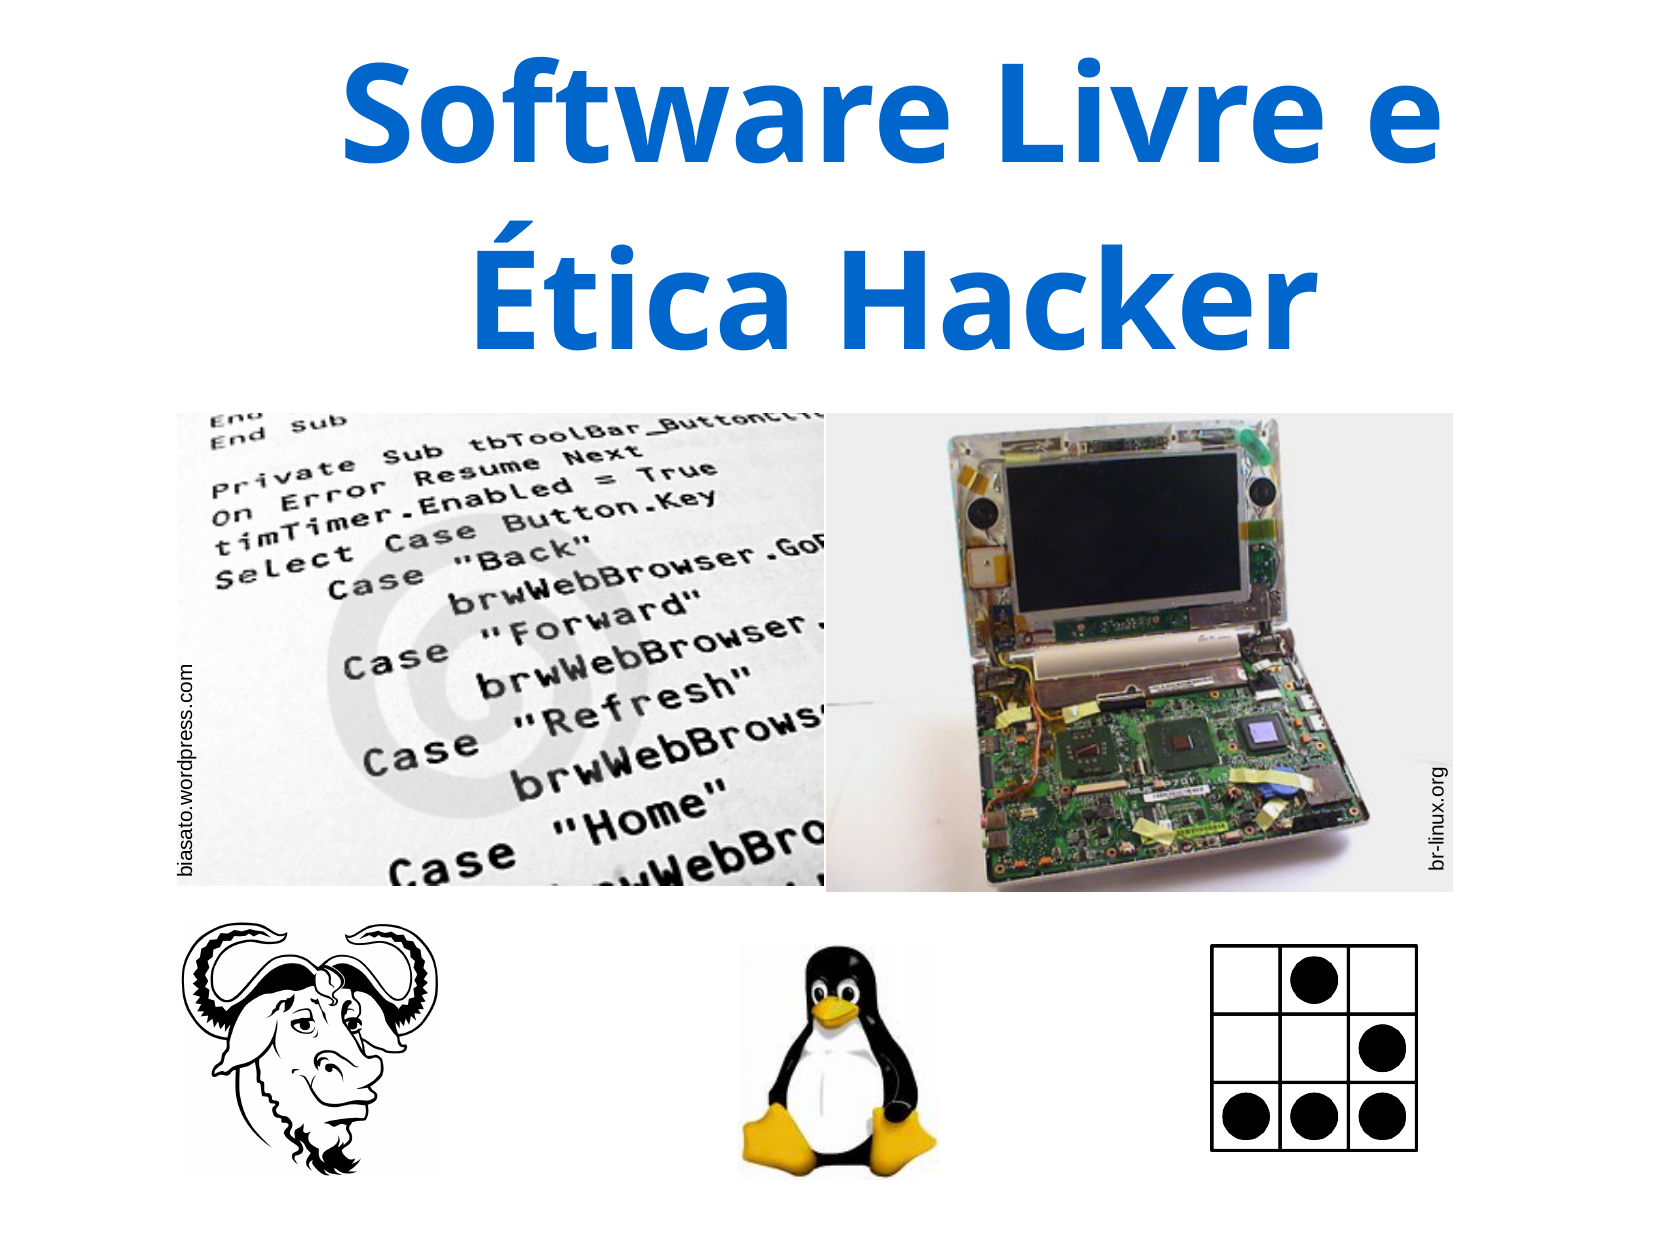

Software Livre e
Ética Hacker
biasato.wordpress.com
br-linux.org